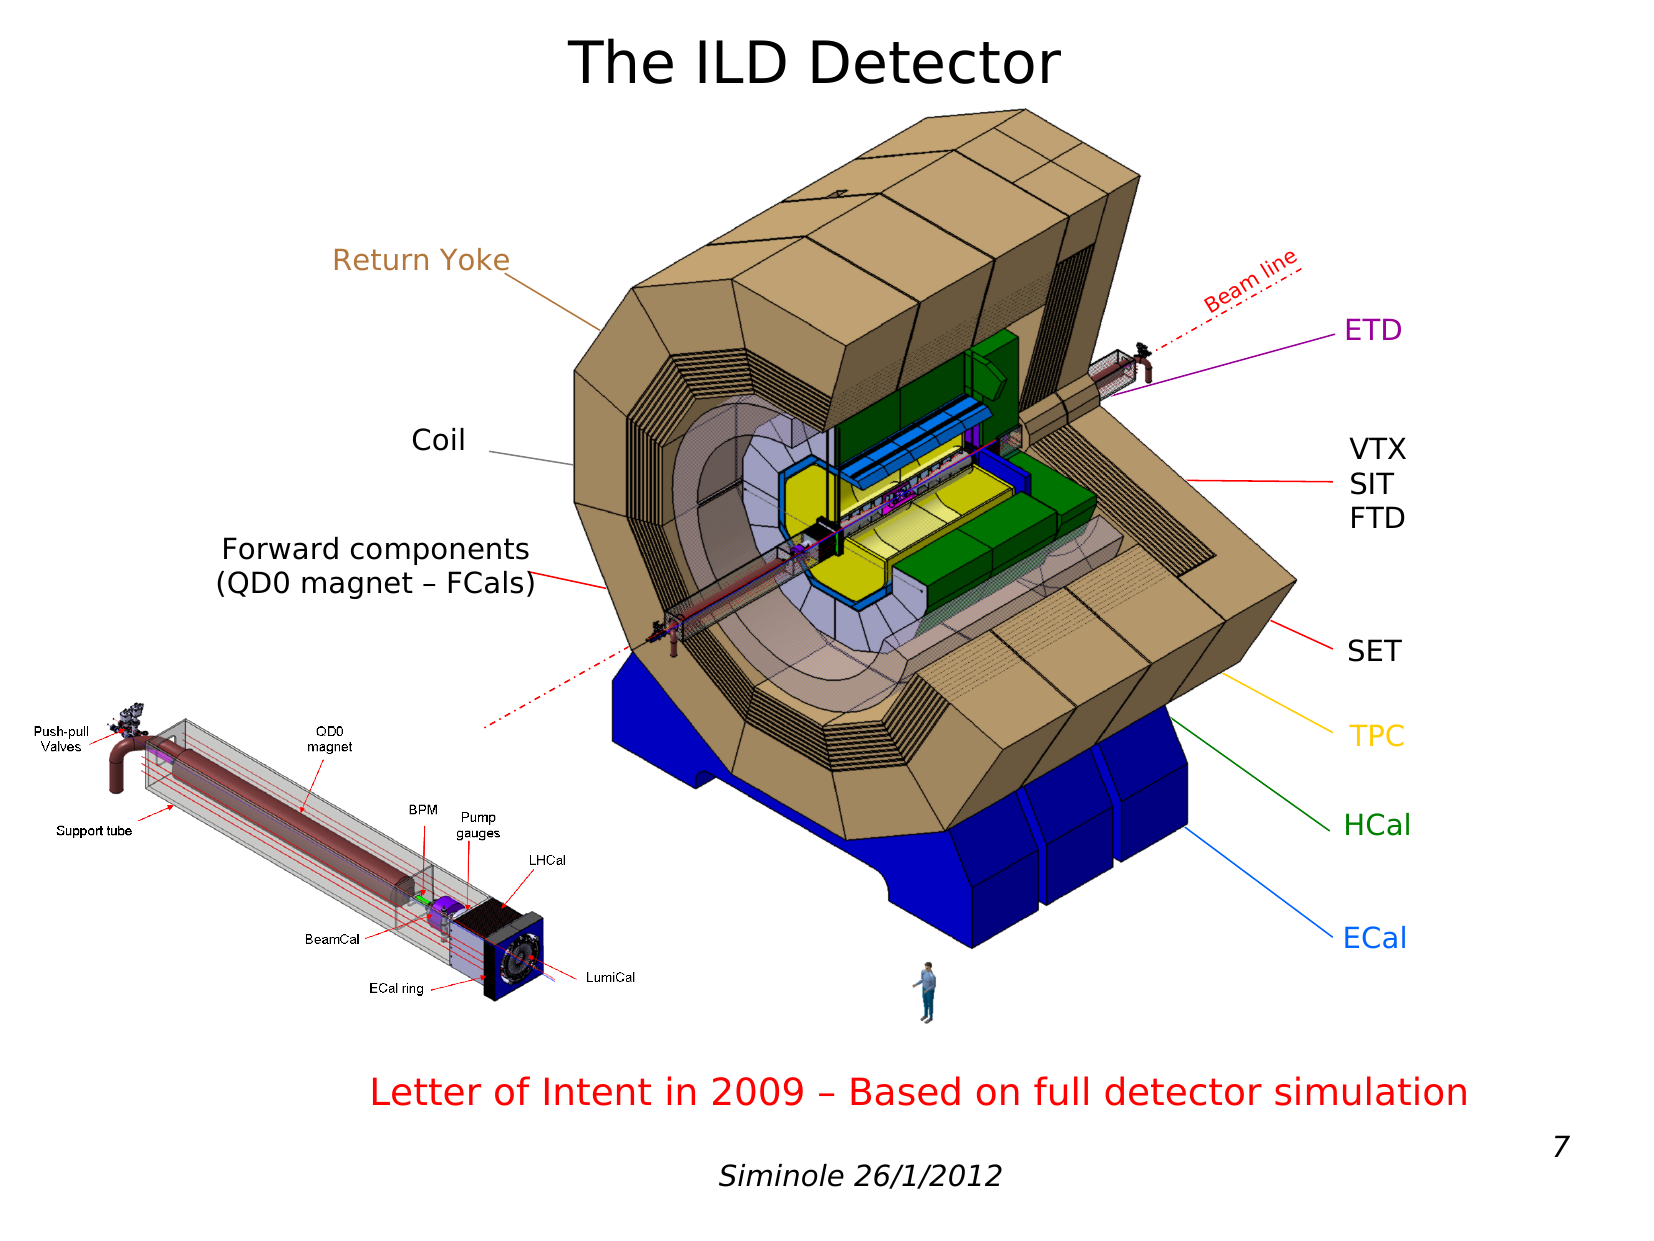

# The ILD Detector
Return Yoke
Beam line
ETD
Coil
VTX
SIT
FTD
Forward components
(QD0 magnet – FCals)
SET
TPC
HCal
ECal
Letter of Intent in 2009 – Based on full detector simulation
Comite d'evaluation
7